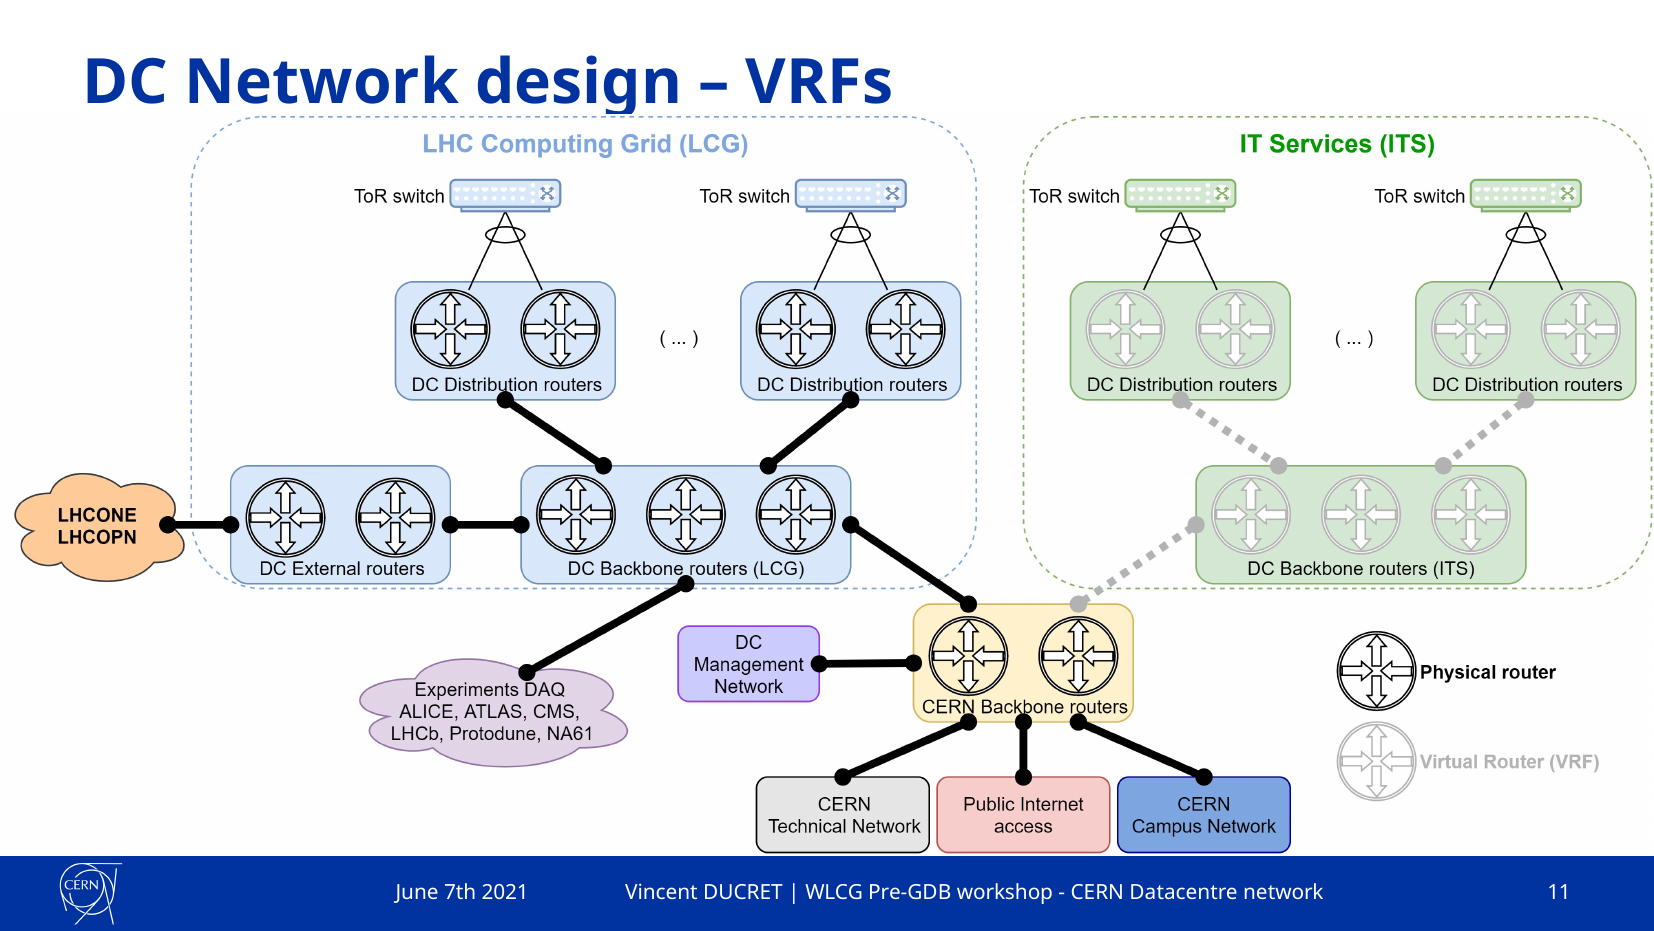

# DC Network design – VRFs
June 7th 2021
Vincent DUCRET | WLCG Pre-GDB workshop - CERN Datacentre network
11